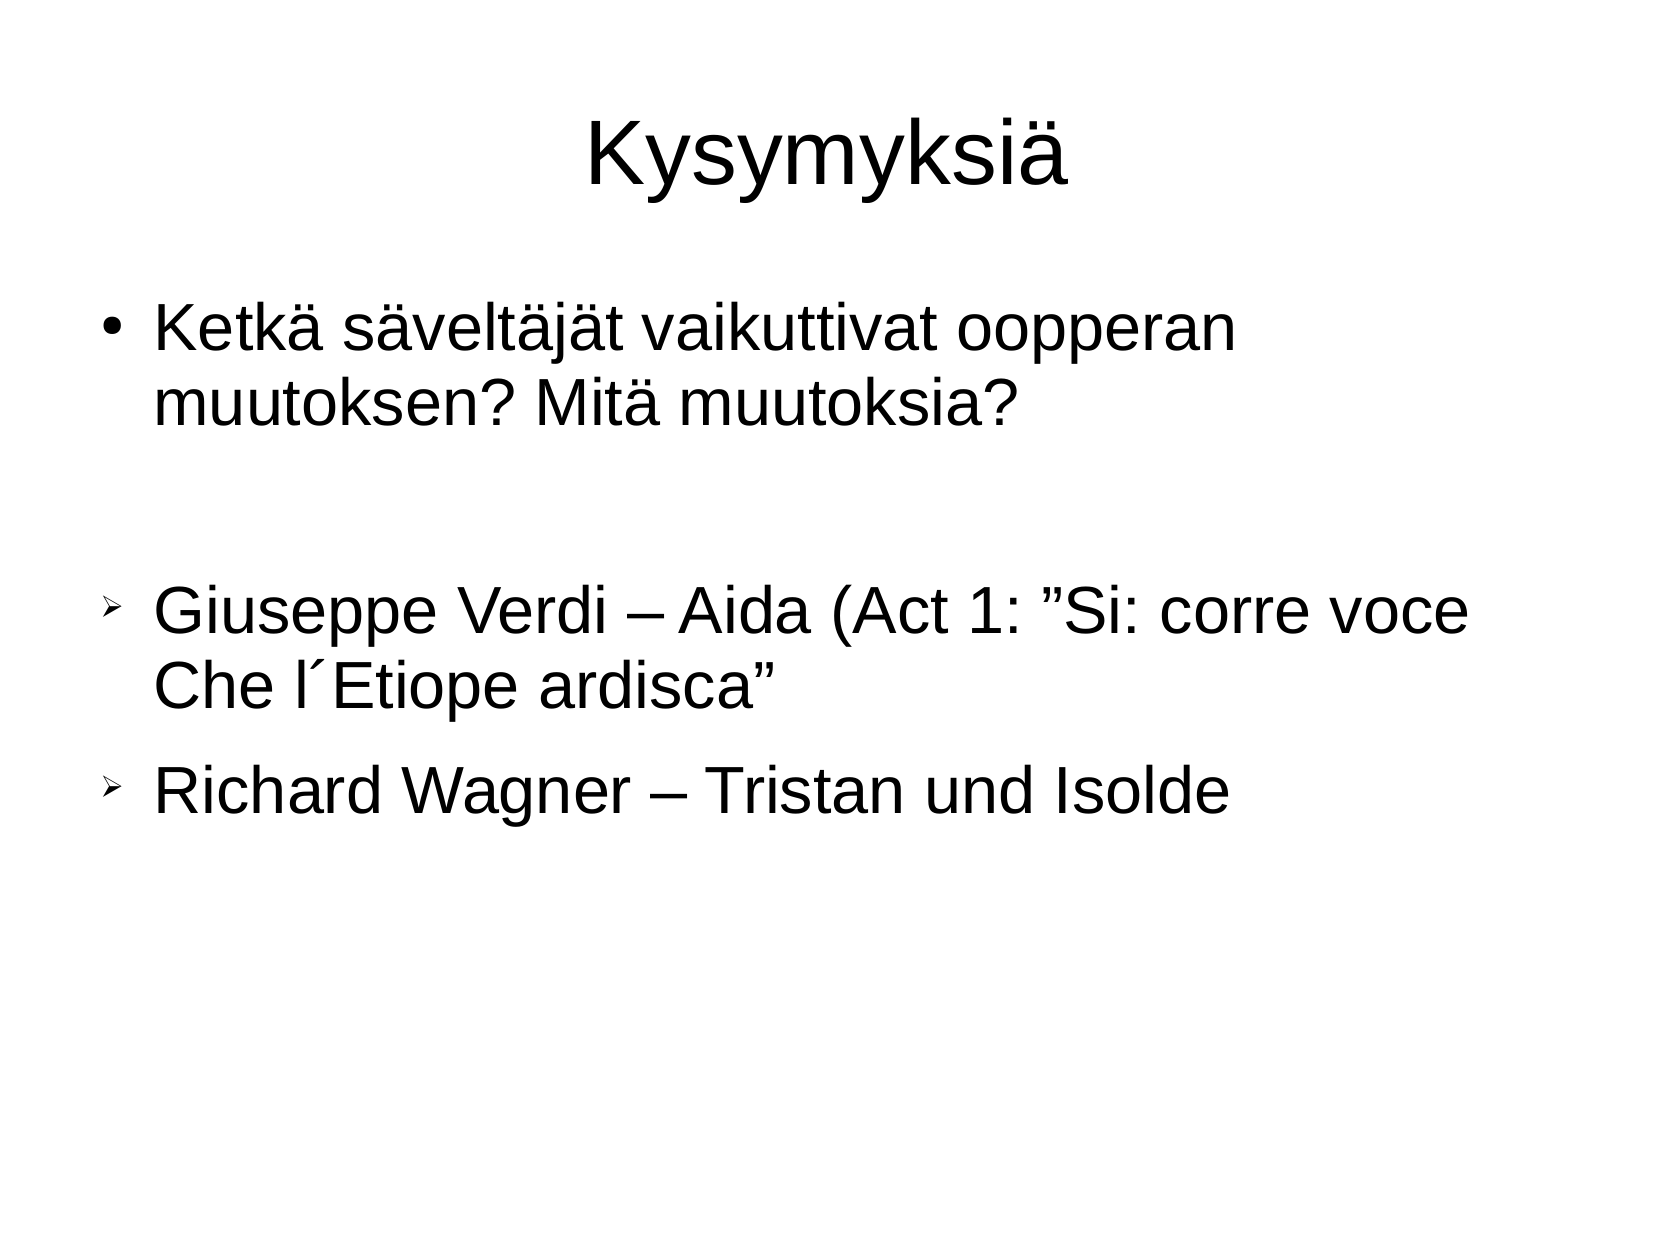

# Kysymyksiä
Ketkä säveltäjät vaikuttivat oopperan muutoksen? Mitä muutoksia?
Giuseppe Verdi – Aida (Act 1: ”Si: corre voce Che l´Etiope ardisca”
Richard Wagner – Tristan und Isolde